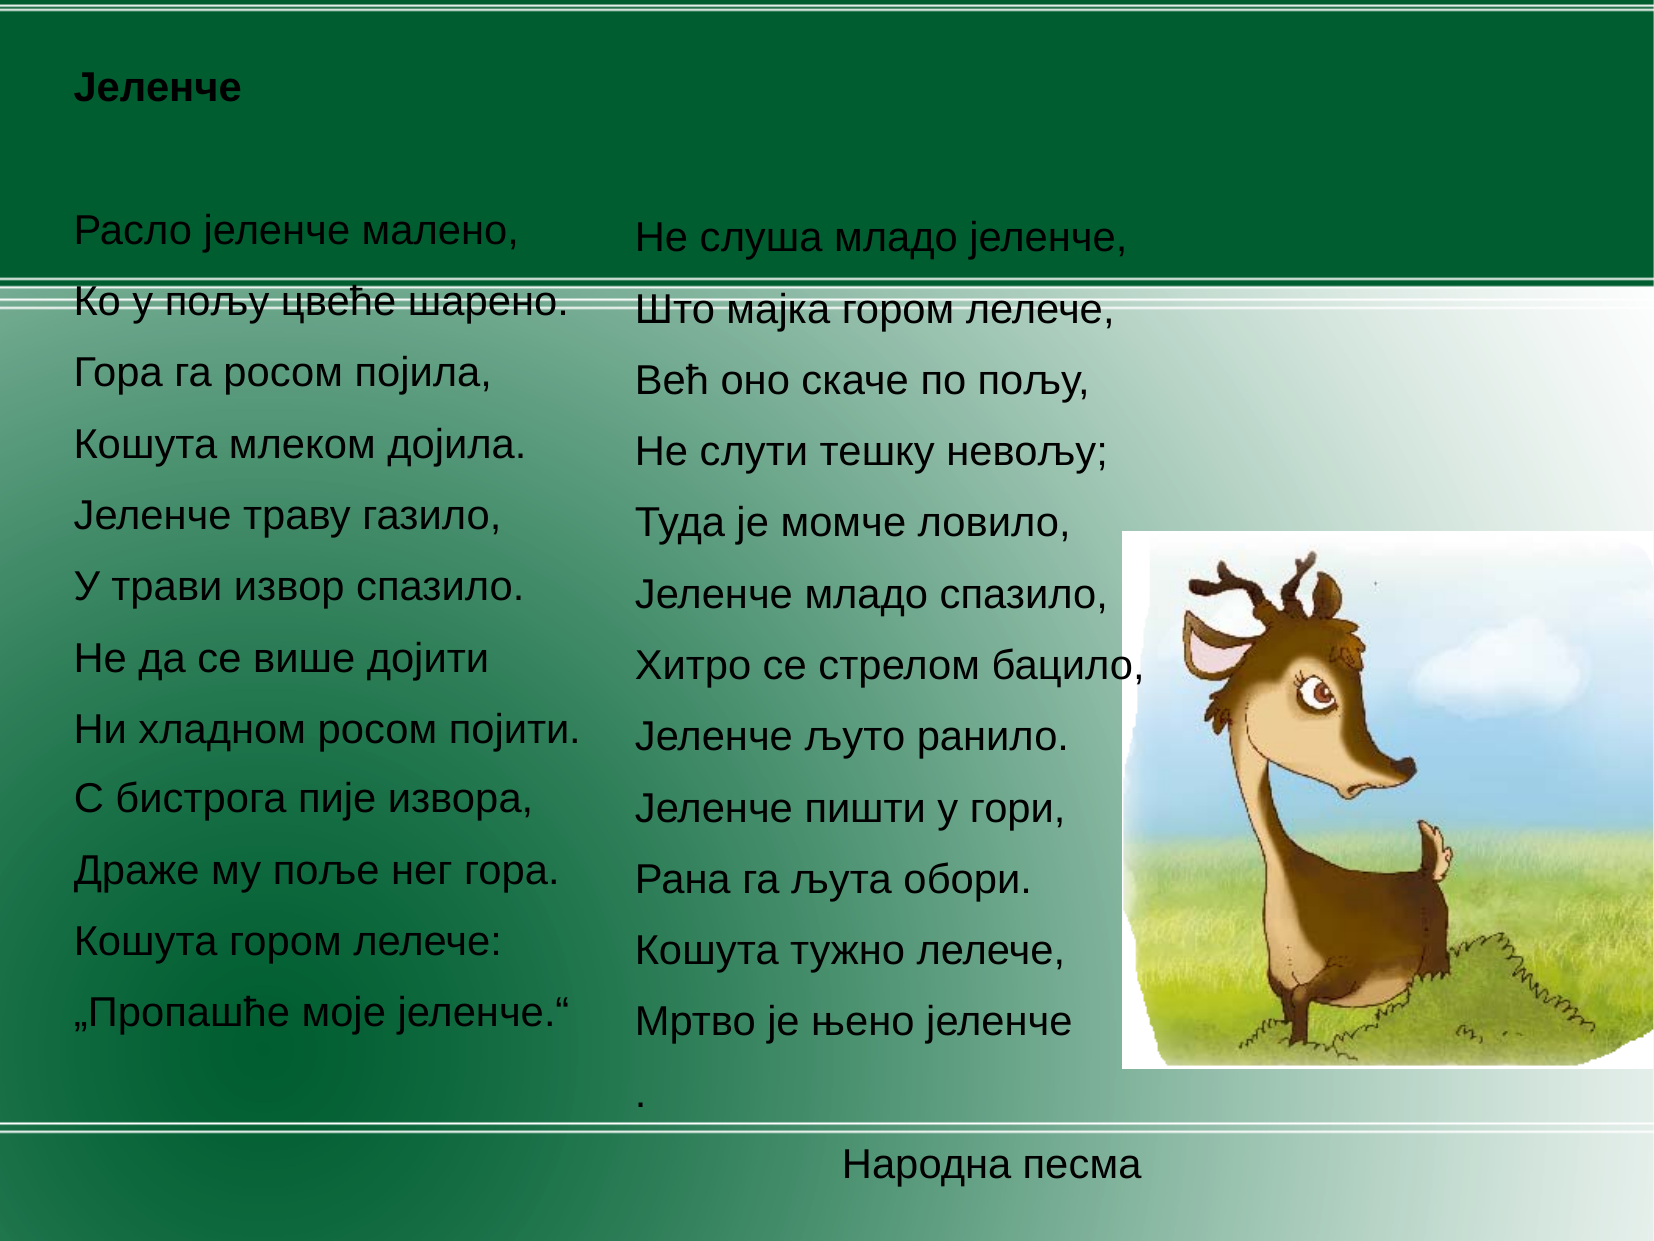

Јеленче
Расло јеленче малено,
Ко у пољу цвеће шарено.
Гора га росом појила,
Кошута млеком дојила.
Јеленче траву газило,
У трави извор спазило.
Не да се више дојити
Ни хладном росом појити.
Не слуша младо јеленче,
Што мајка гором лелече,
Већ оно скаче по пољу,
Не слути тешку невољу;
Туда је момче ловило,
Јеленче младо спазило,
Хитро се стрелом бацило,
Јеленче љуто ранило.
Јеленче пишти у гори,
Рана га љута обори.
Кошута тужно лелече,
Мртво је њено јеленче
.
 Народна песма
С бистрога пије извора,
Драже му поље нег гора.
Кошута гором лелече:
„Пропашће моје јеленче.“